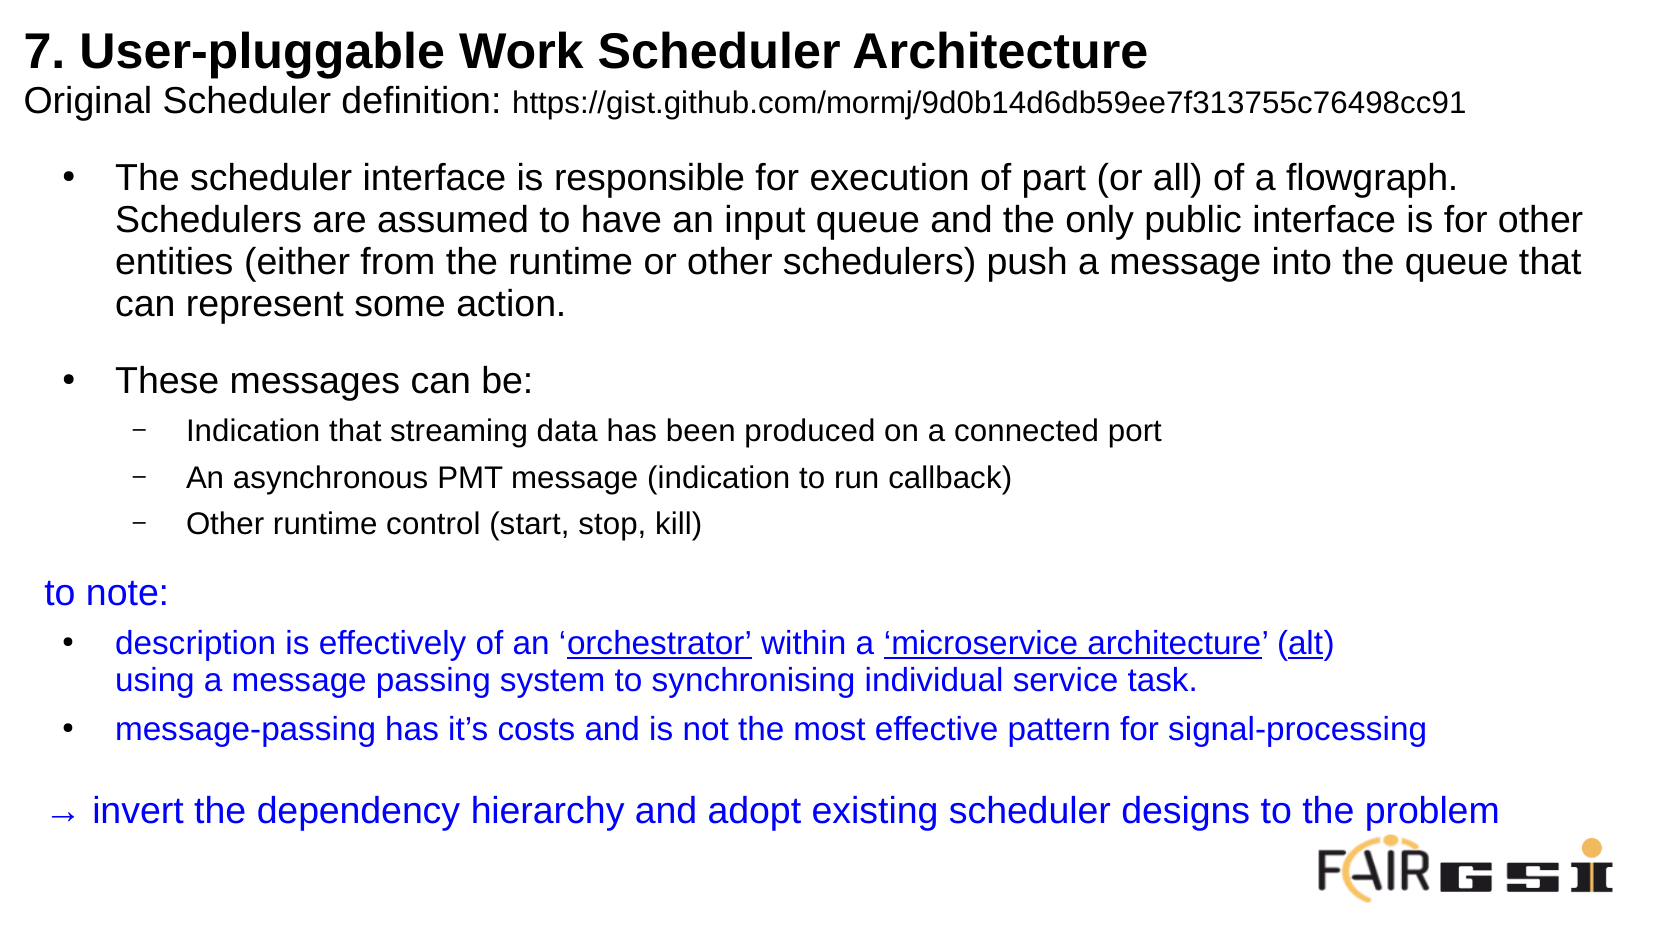

7. User-pluggable Work Scheduler Architecture
Original Scheduler definition: https://gist.github.com/mormj/9d0b14d6db59ee7f313755c76498cc91
# The scheduler interface is responsible for execution of part (or all) of a flowgraph. Schedulers are assumed to have an input queue and the only public interface is for other entities (either from the runtime or other schedulers) push a message into the queue that can represent some action.
These messages can be:
Indication that streaming data has been produced on a connected port
An asynchronous PMT message (indication to run callback)
Other runtime control (start, stop, kill)
to note:
description is effectively of an ‘orchestrator’ within a ‘microservice architecture’ (alt)
using a message passing system to synchronising individual service task.
message-passing has it’s costs and is not the most effective pattern for signal-processing
→ invert the dependency hierarchy and adopt existing scheduler designs to the problem